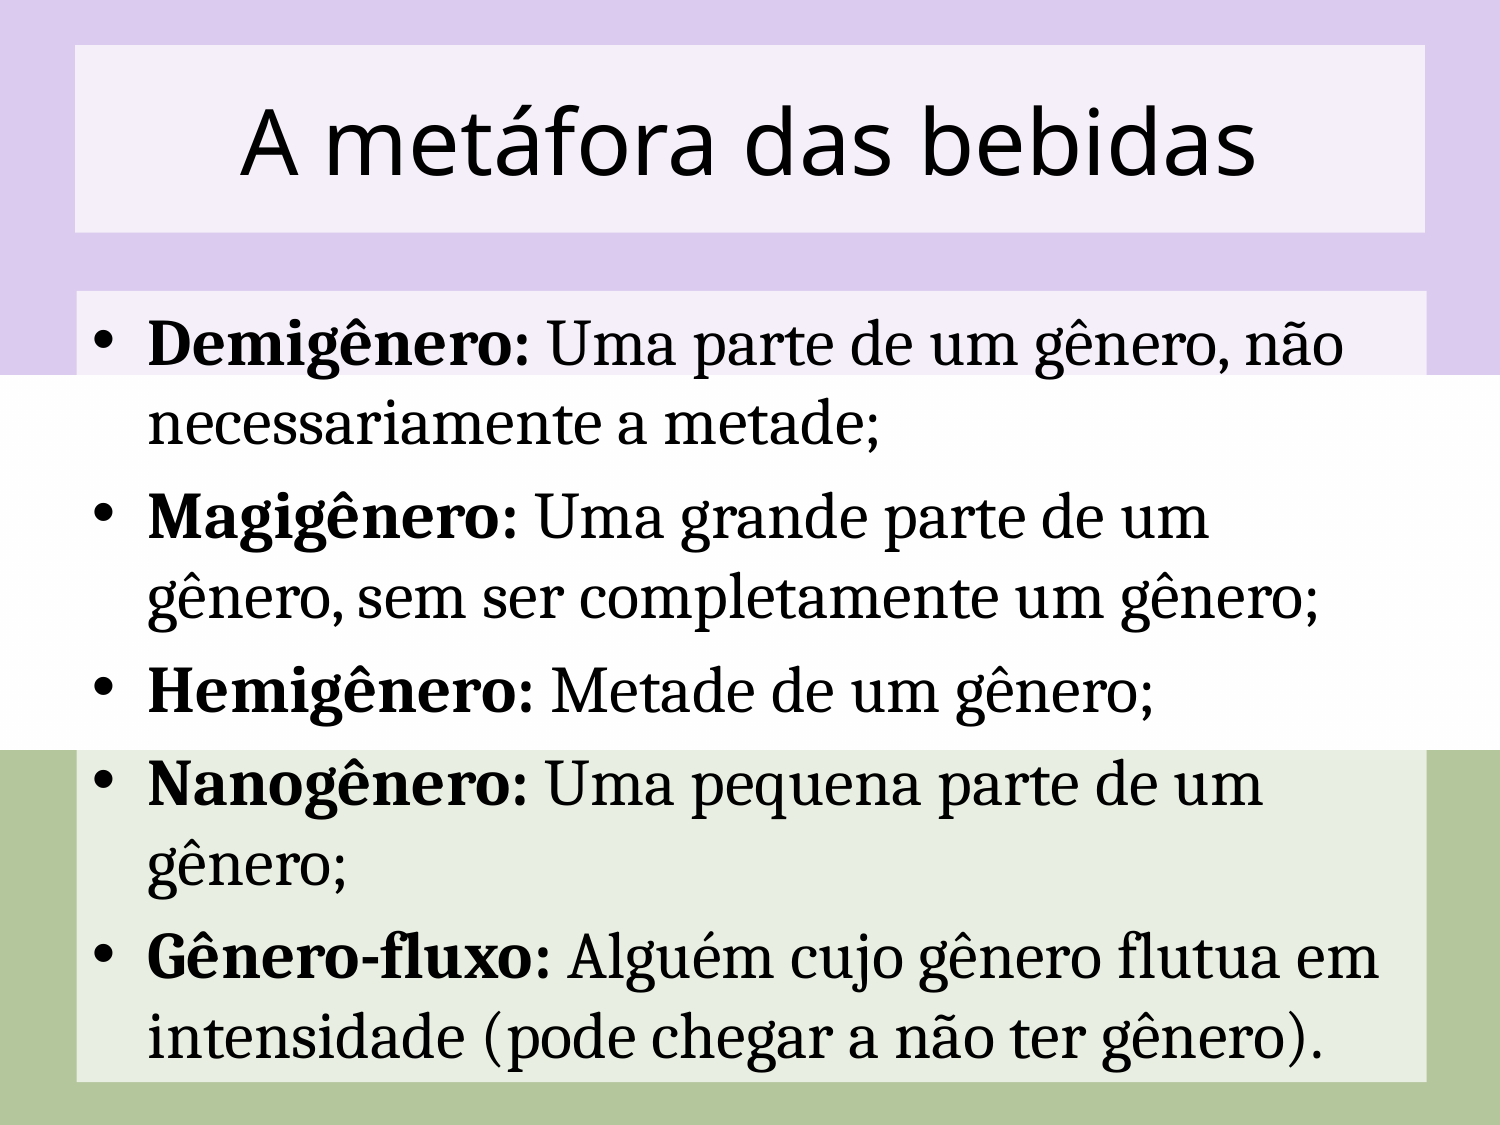

# A metáfora das bebidas
Demigênero: Uma parte de um gênero, não necessariamente a metade;
Magigênero: Uma grande parte de um gênero, sem ser completamente um gênero;
Hemigênero: Metade de um gênero;
Nanogênero: Uma pequena parte de um gênero;
Gênero-fluxo: Alguém cujo gênero flutua em intensidade (pode chegar a não ter gênero).